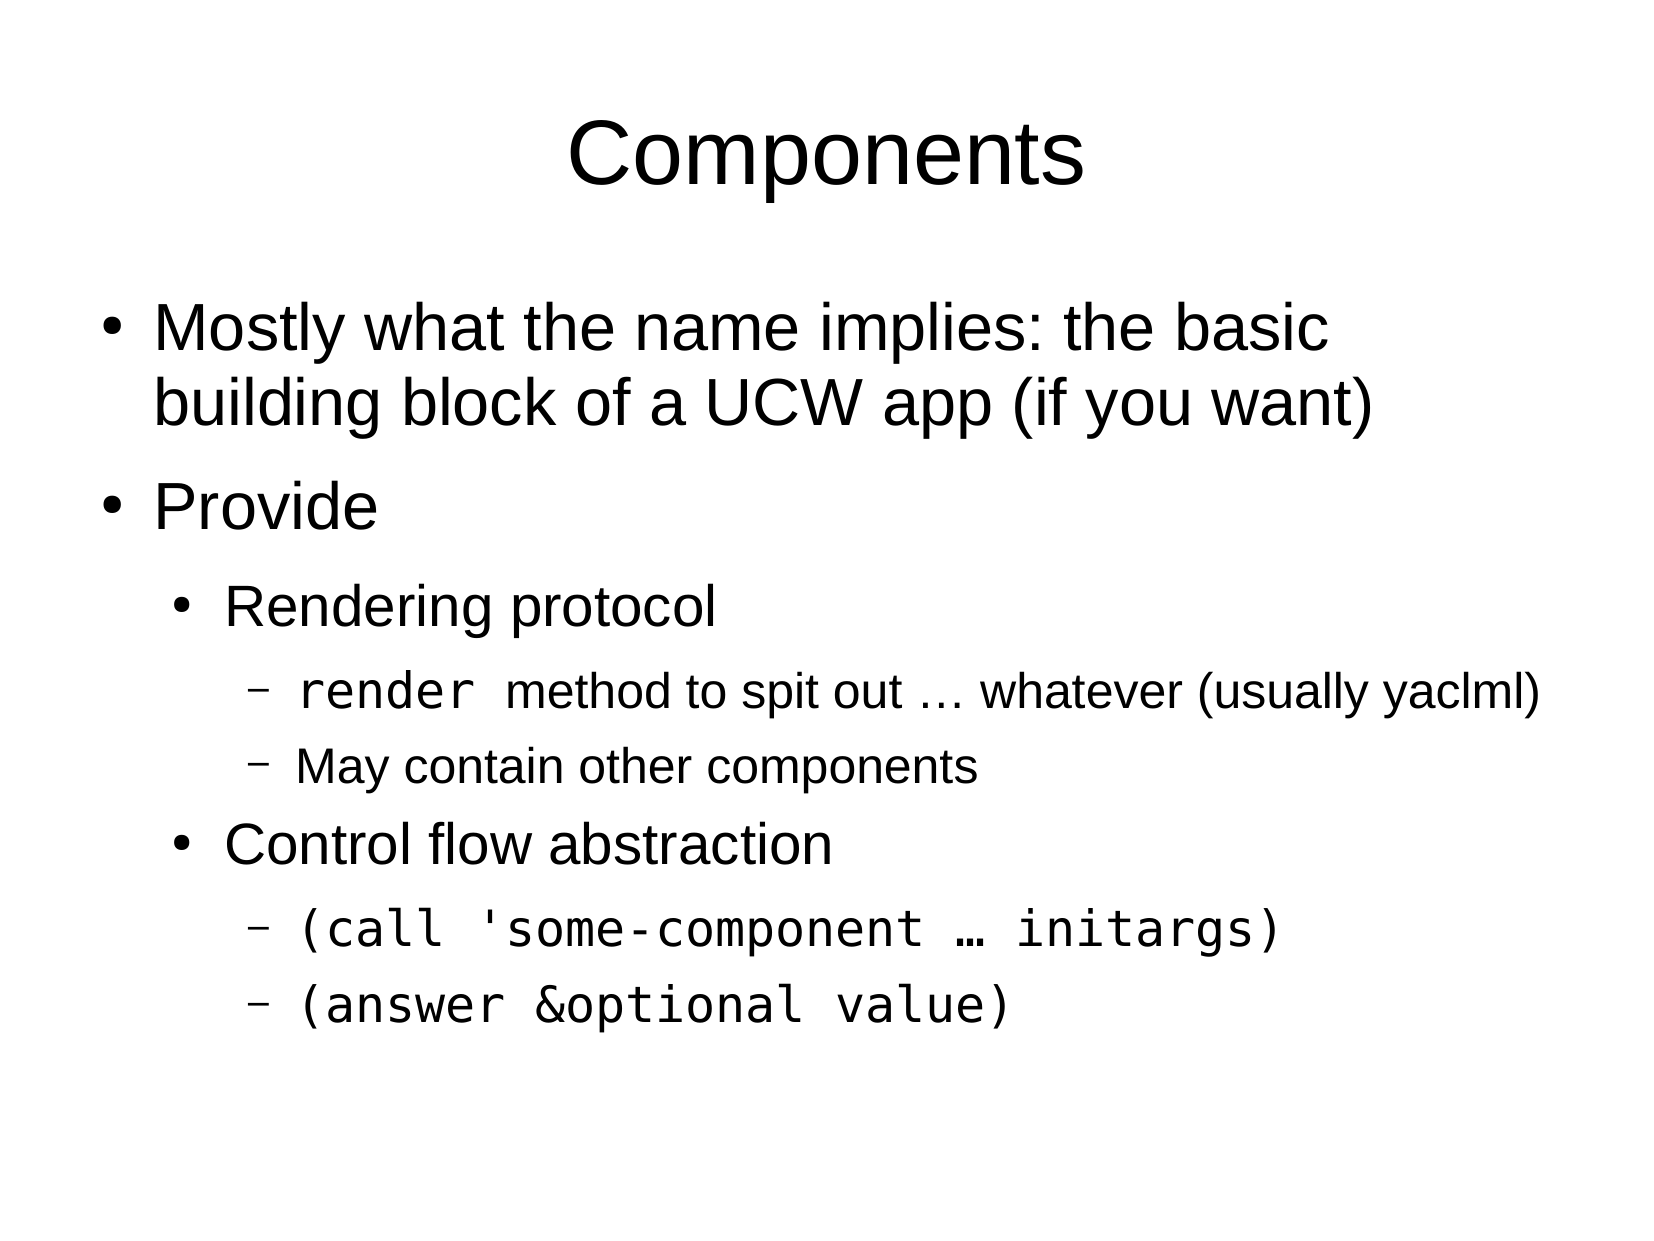

# Components
Mostly what the name implies: the basic building block of a UCW app (if you want)
Provide
Rendering protocol
render method to spit out … whatever (usually yaclml)
May contain other components
Control flow abstraction
(call 'some-component … initargs)
(answer &optional value)